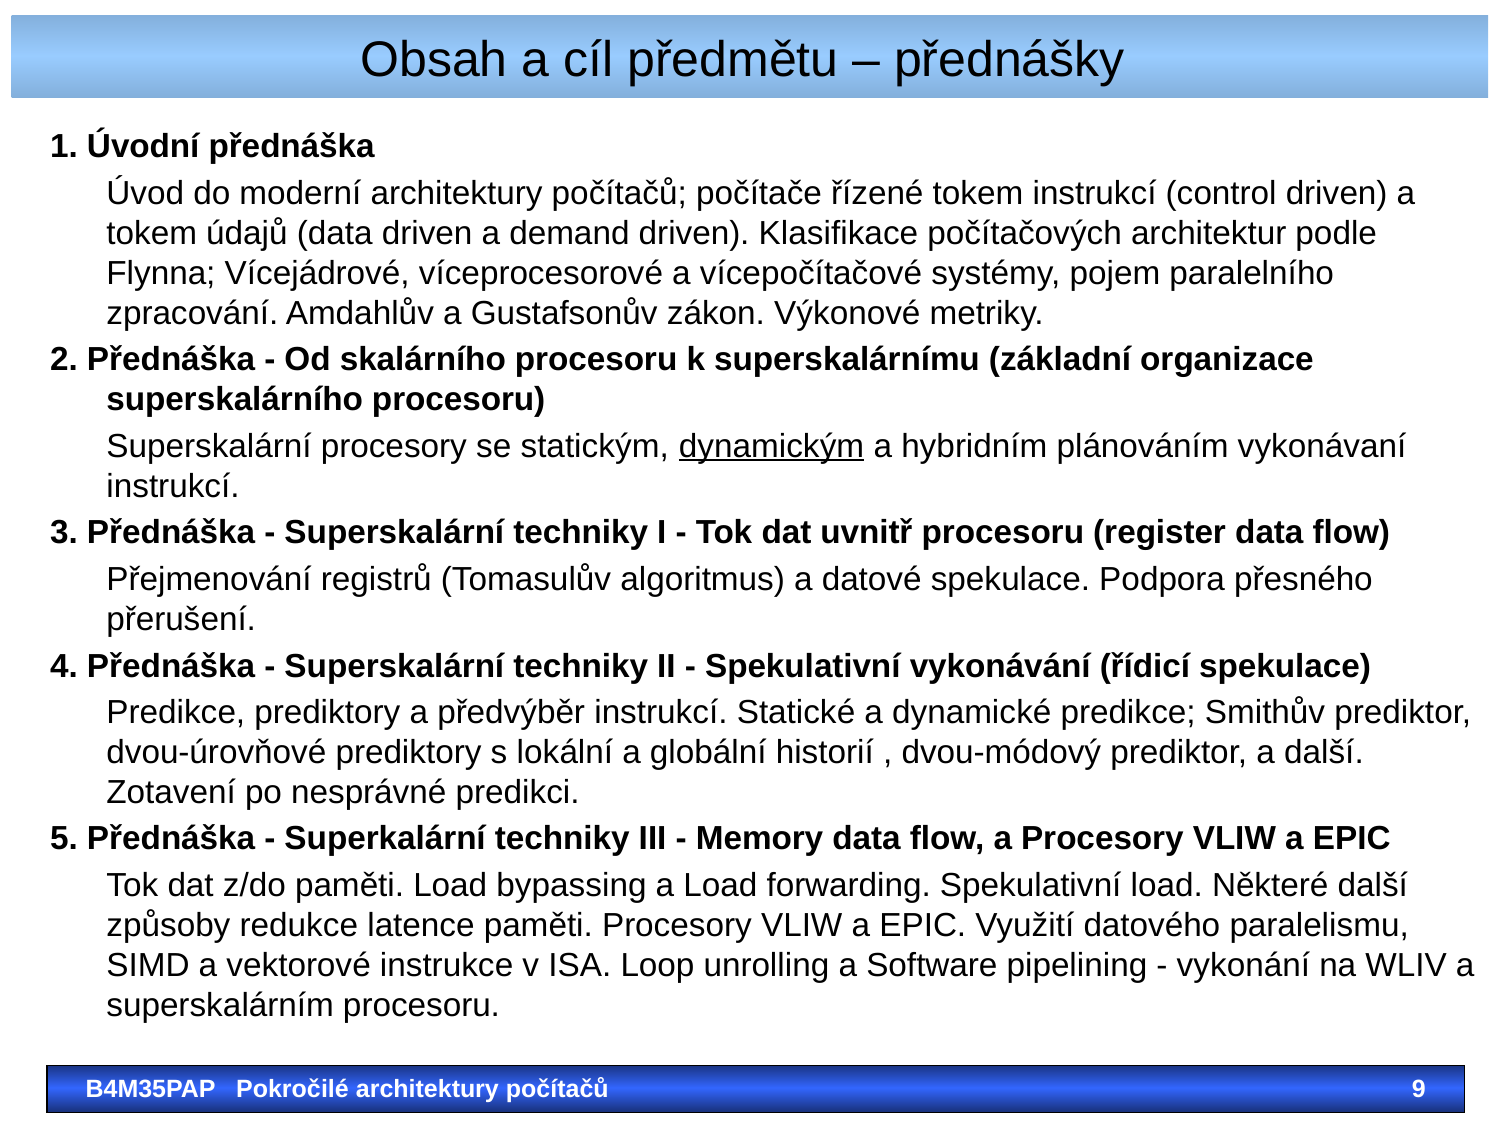

# Obsah a cíl předmětu – přednášky
1. Úvodní přednáška
	Úvod do moderní architektury počítačů; počítače řízené tokem instrukcí (control driven) a tokem údajů (data driven a demand driven). Klasifikace počítačových architektur podle Flynna; Vícejádrové, víceprocesorové a vícepočítačové systémy, pojem paralelního zpracování. Amdahlův a Gustafsonův zákon. Výkonové metriky.
2. Přednáška - Od skalárního procesoru k superskalárnímu (základní organizace superskalárního procesoru)
	Superskalární procesory se statickým, dynamickým a hybridním plánováním vykonávaní instrukcí.
3. Přednáška - Superskalární techniky I - Tok dat uvnitř procesoru (register data flow)
	Přejmenování registrů (Tomasulův algoritmus) a datové spekulace. Podpora přesného přerušení.
4. Přednáška - Superskalární techniky II - Spekulativní vykonávání (řídicí spekulace)
	Predikce, prediktory a předvýběr instrukcí. Statické a dynamické predikce; Smithův prediktor, dvou-úrovňové prediktory s lokální a globální historií , dvou-módový prediktor, a další. Zotavení po nesprávné predikci.
5. Přednáška - Superkalární techniky III - Memory data flow, a Procesory VLIW a EPIC
	Tok dat z/do paměti. Load bypassing a Load forwarding. Spekulativní load. Některé další způsoby redukce latence paměti. Procesory VLIW a EPIC. Využití datového paralelismu, SIMD a vektorové instrukce v ISA. Loop unrolling a Software pipelining - vykonání na WLIV a superskalárním procesoru.
B4M35PAP Pokročilé architektury počítačů